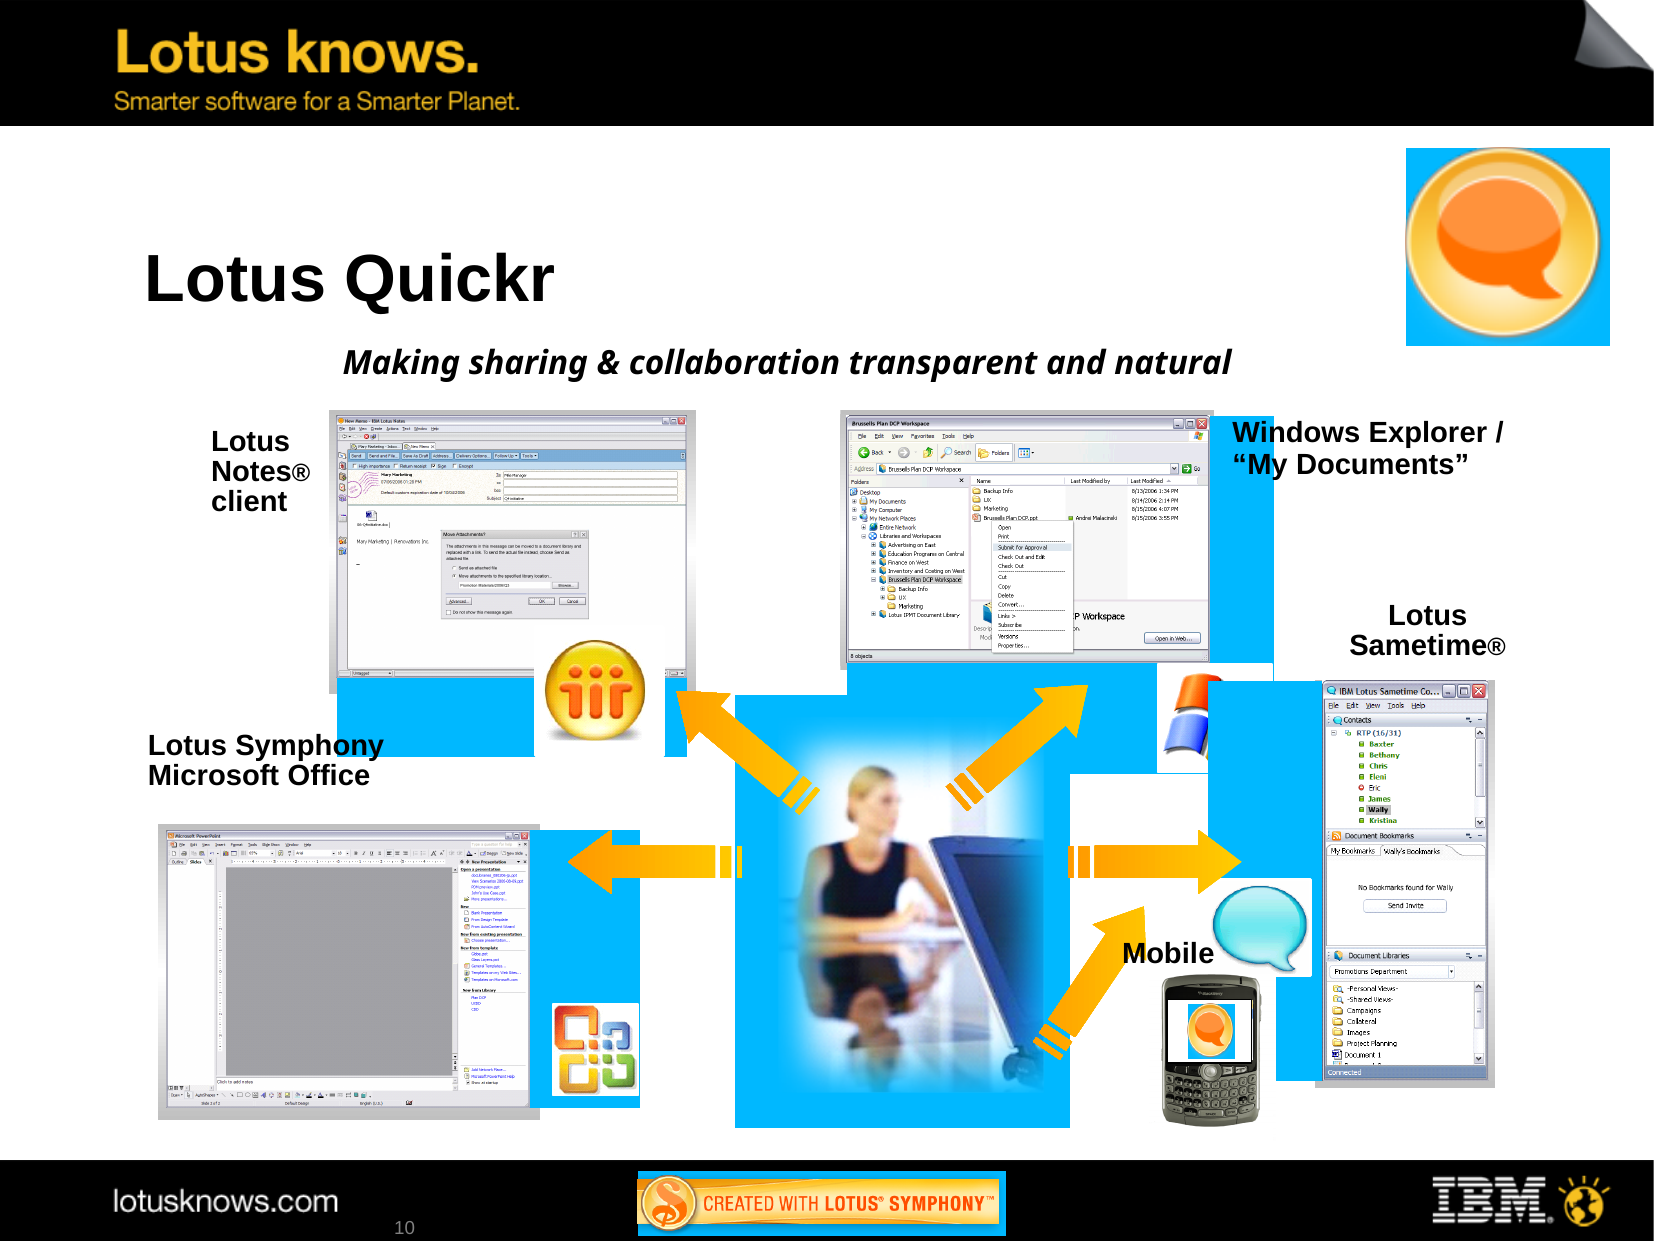

# Lotus Quickr
Making sharing & collaboration transparent and natural
Windows Explorer /
“My Documents”
Lotus Notes® client
Lotus Sametime®
Lotus Symphony
Microsoft Office
Mobile
10